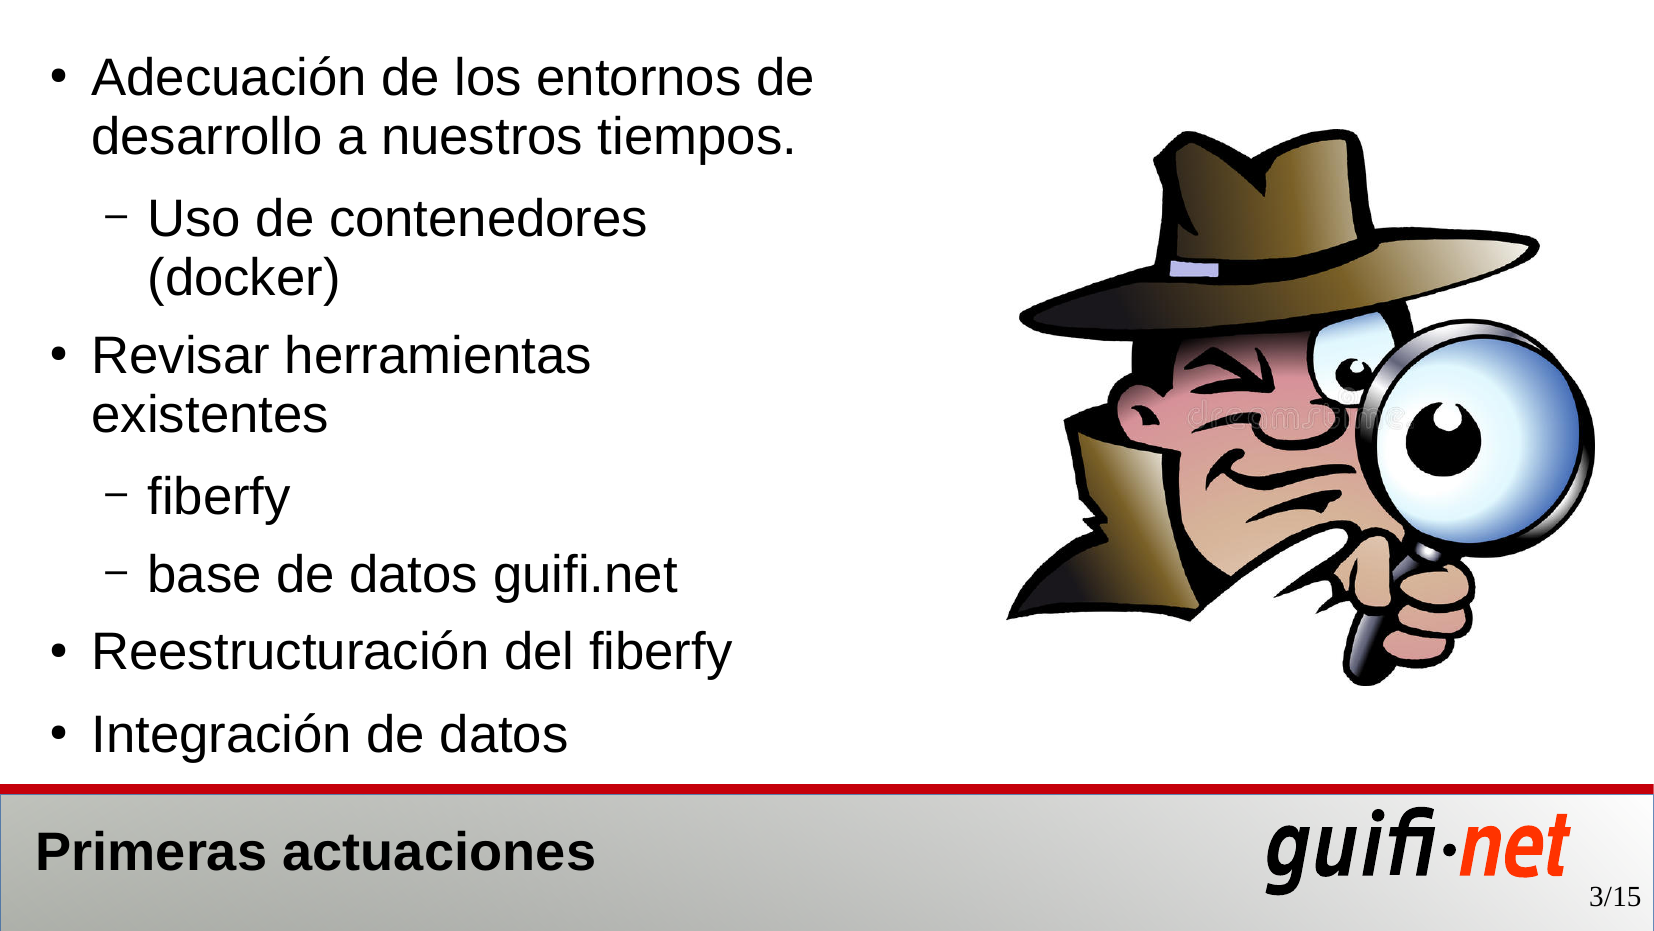

Adecuación de los entornos de desarrollo a nuestros tiempos.
Uso de contenedores (docker)
Revisar herramientas existentes
fiberfy
base de datos guifi.net
Reestructuración del fiberfy
Integración de datos
# Primeras actuaciones